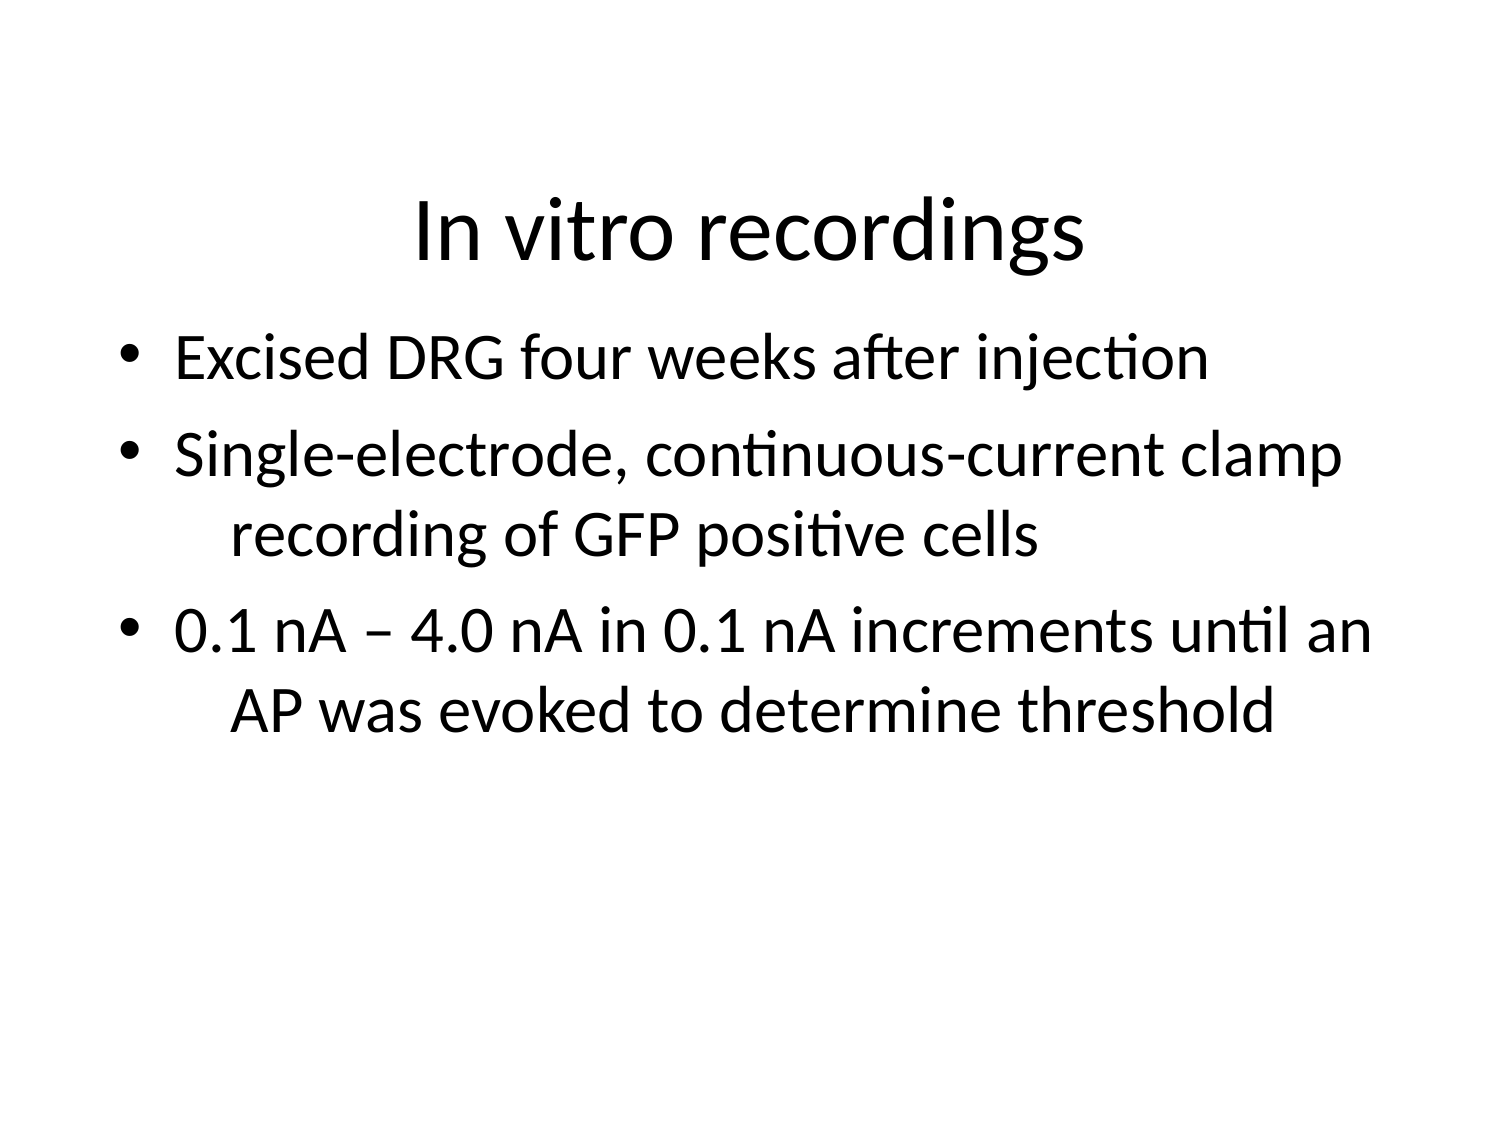

# In vitro recordings
Excised DRG four weeks after injection
Single-electrode, continuous-current clamp recording of GFP positive cells
0.1 nA – 4.0 nA in 0.1 nA increments until an AP was evoked to determine threshold